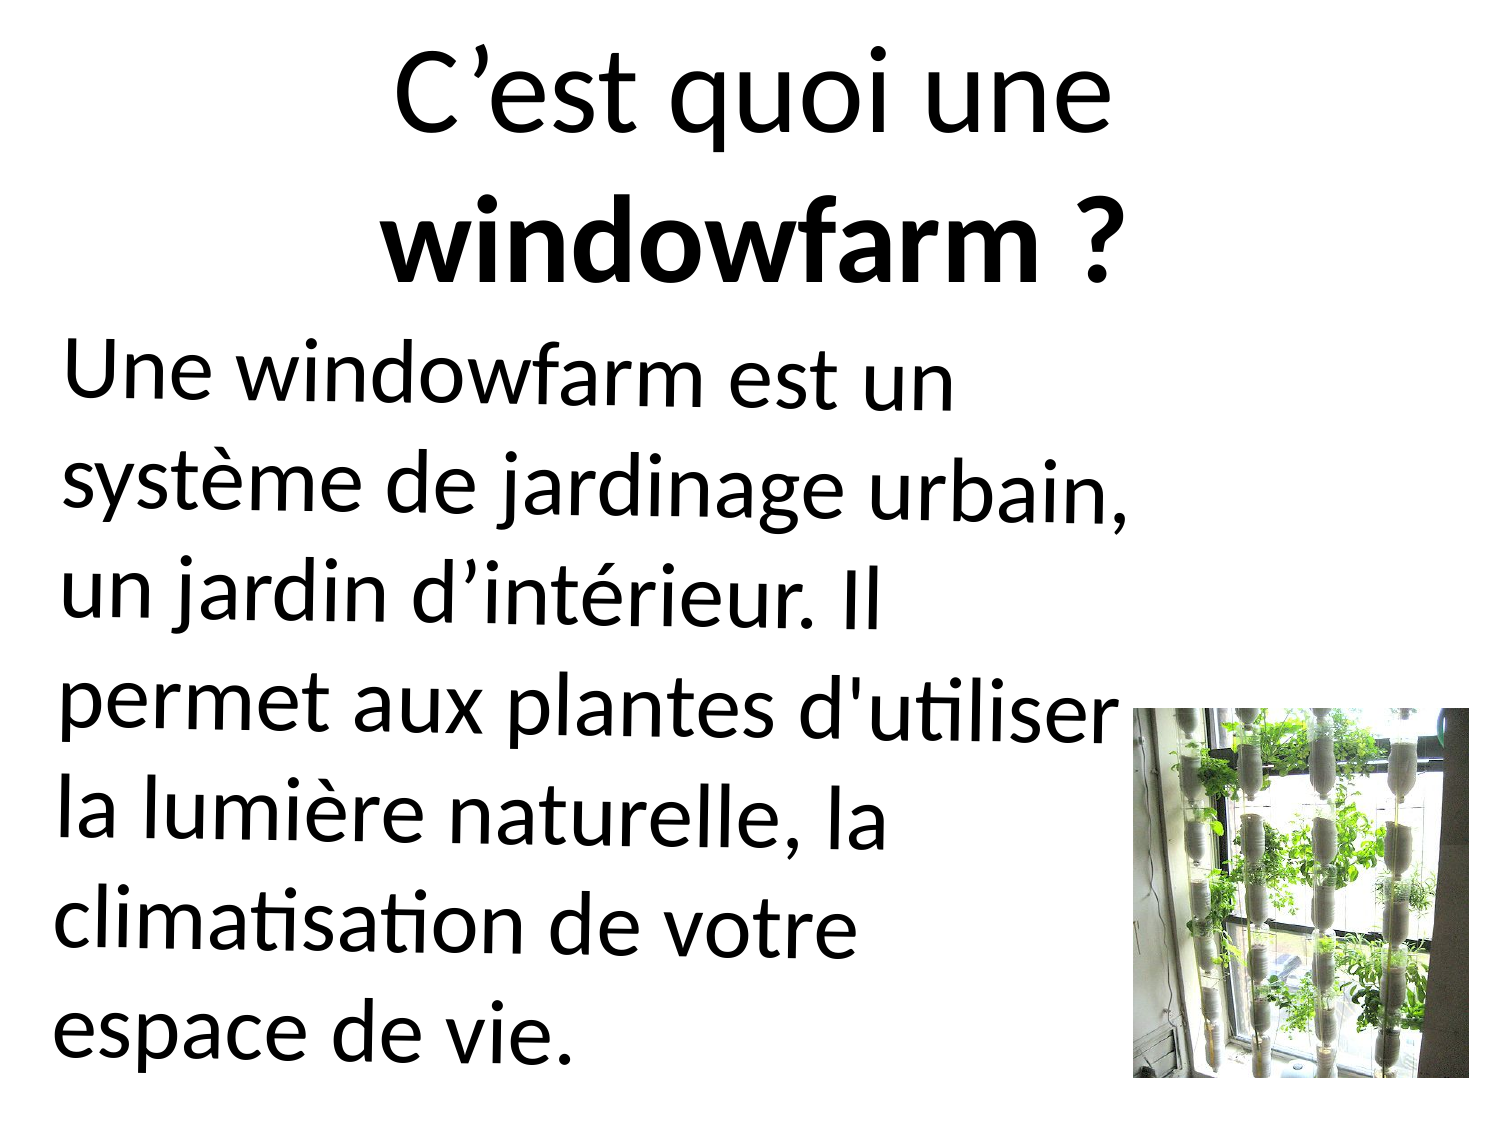

# C’est quoi une windowfarm ?
Une windowfarm est un système de jardinage urbain, un jardin d’intérieur. Il permet aux plantes d'utiliser la lumière naturelle, la climatisation de votre espace de vie.